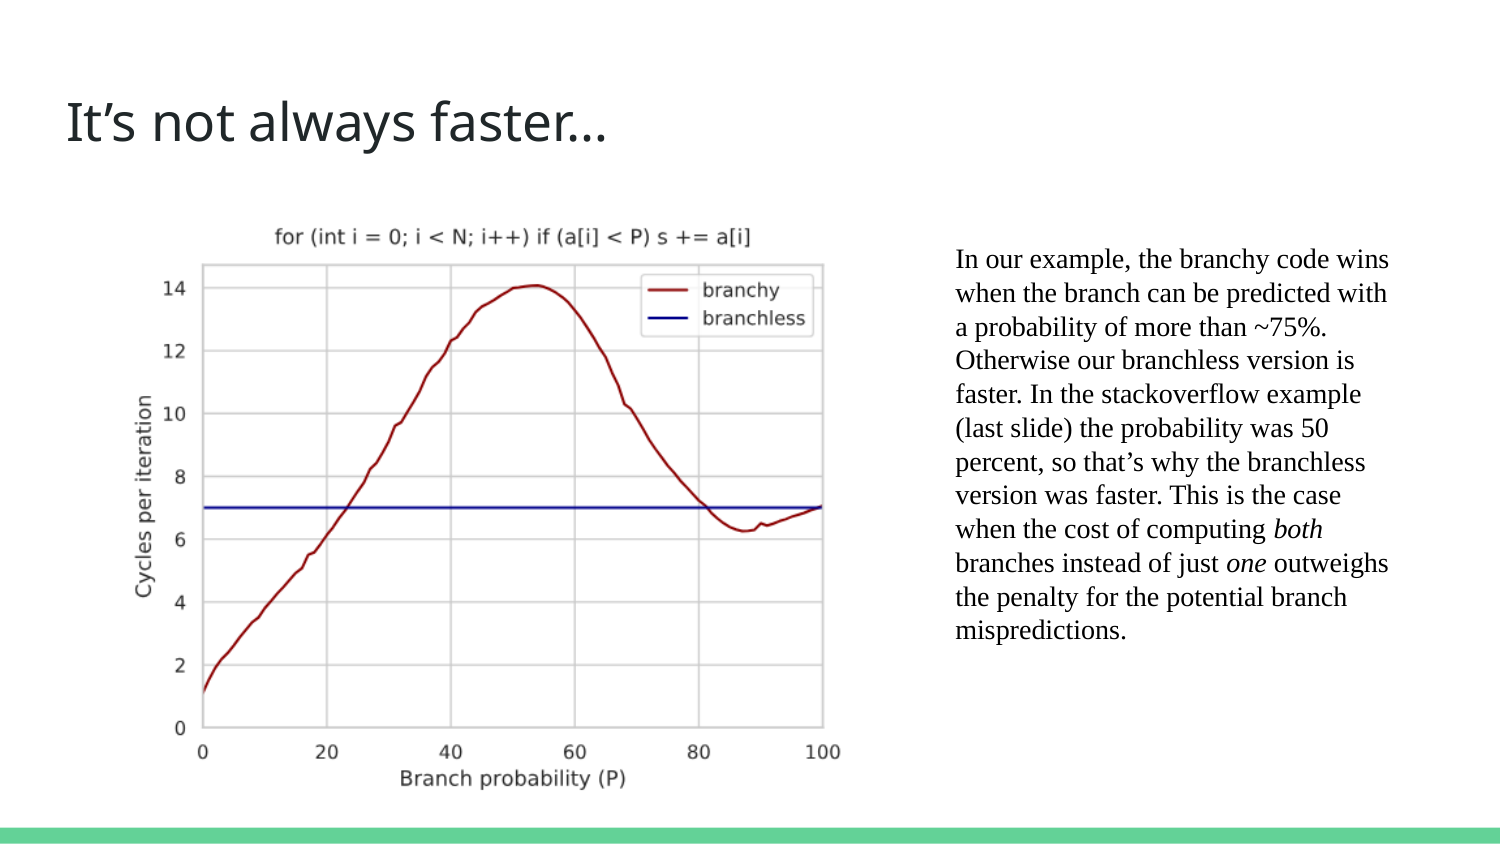

# It’s not always faster…
In our example, the branchy code wins when the branch can be predicted with a probability of more than ~75%.
Otherwise our branchless version is faster. In the stackoverflow example (last slide) the probability was 50 percent, so that’s why the branchless version was faster. This is the case when the cost of computing both branches instead of just one outweighs the penalty for the potential branch mispredictions.